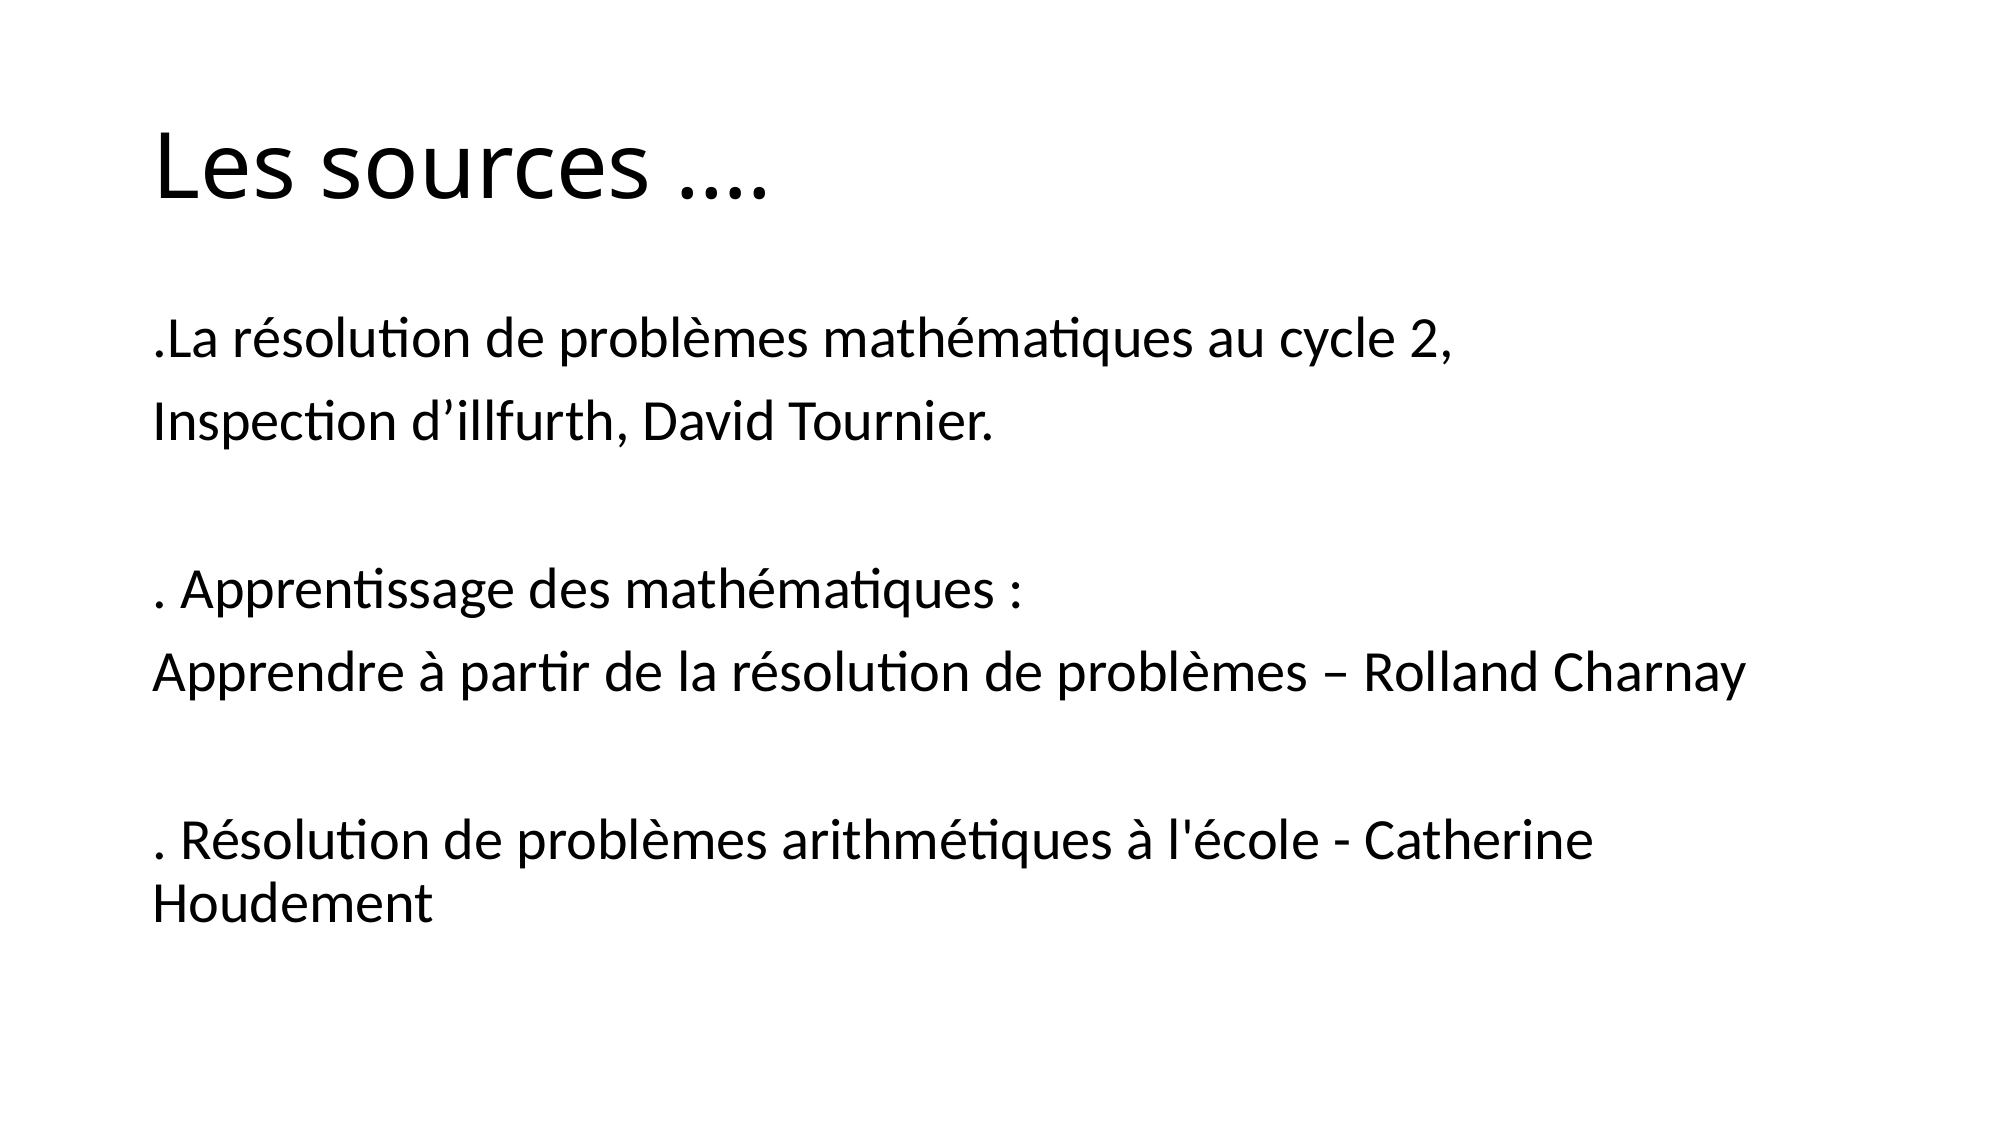

# Les sources ….
.La résolution de problèmes mathématiques au cycle 2,
Inspection d’illfurth, David Tournier.
. Apprentissage des mathématiques :
Apprendre à partir de la résolution de problèmes – Rolland Charnay
. Résolution de problèmes arithmétiques à l'école - Catherine Houdement